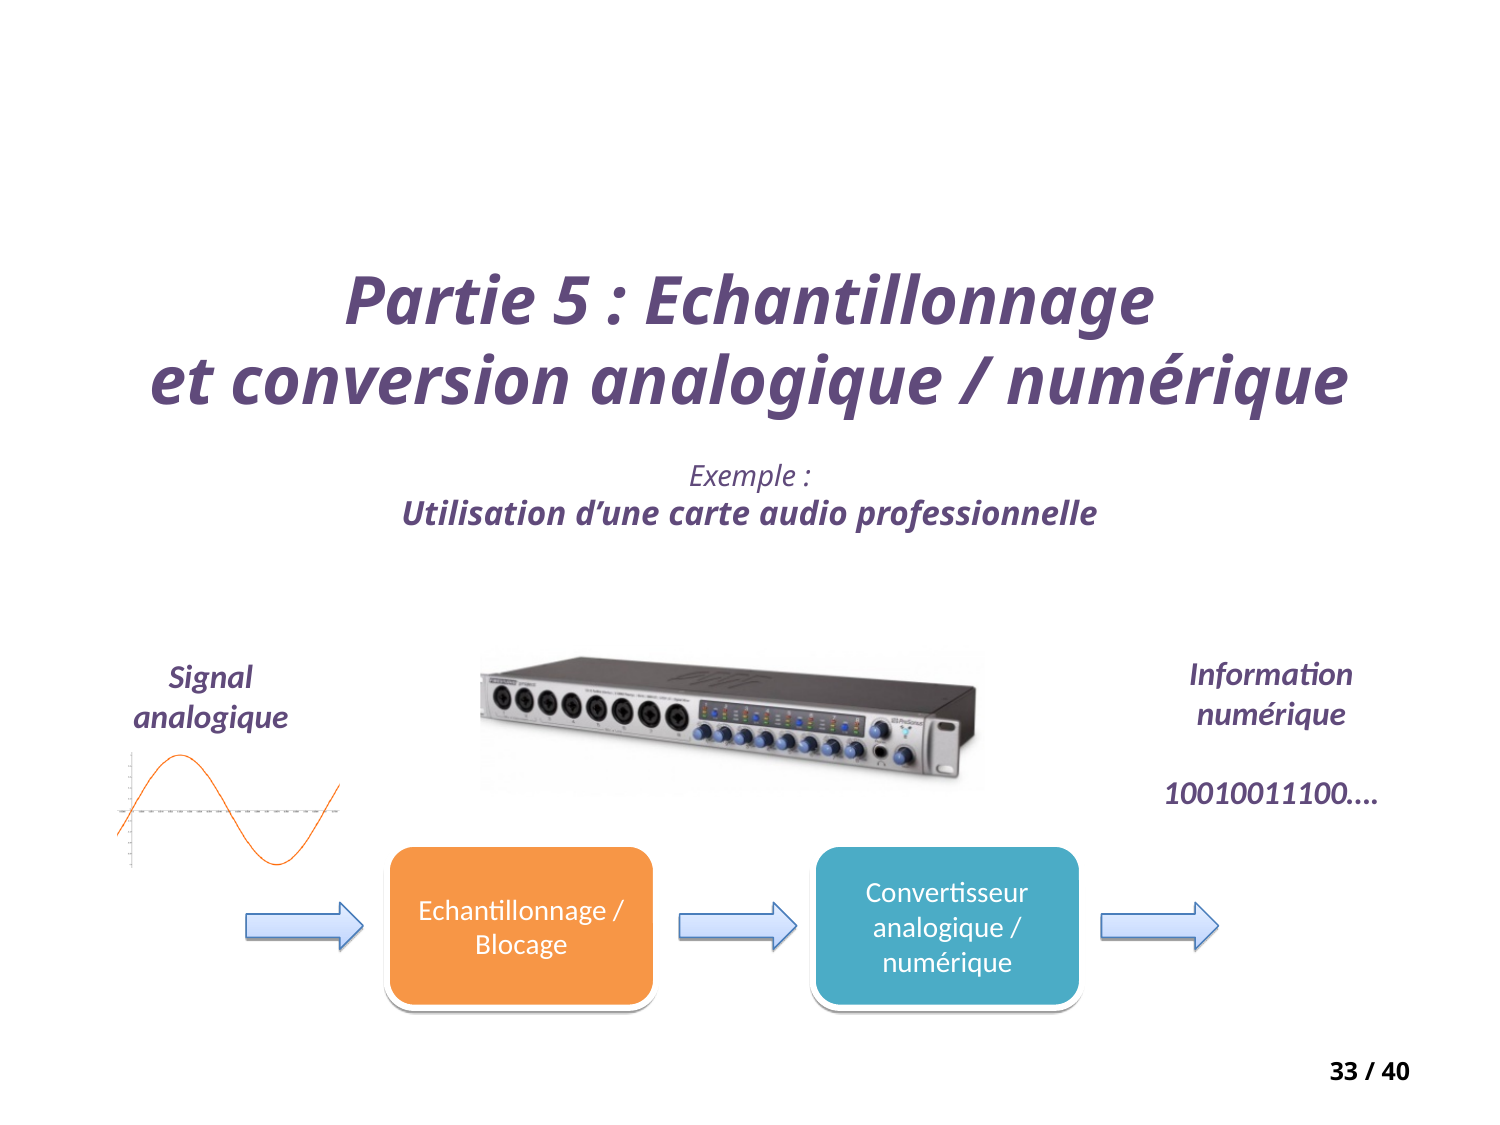

# Partie 5 : Echantillonnage et conversion analogique / numérique Exemple : Utilisation d’une carte audio professionnelle
Information numérique
10010011100….
Signal analogique
Echantillonnage / Blocage
Convertisseur analogique / numérique